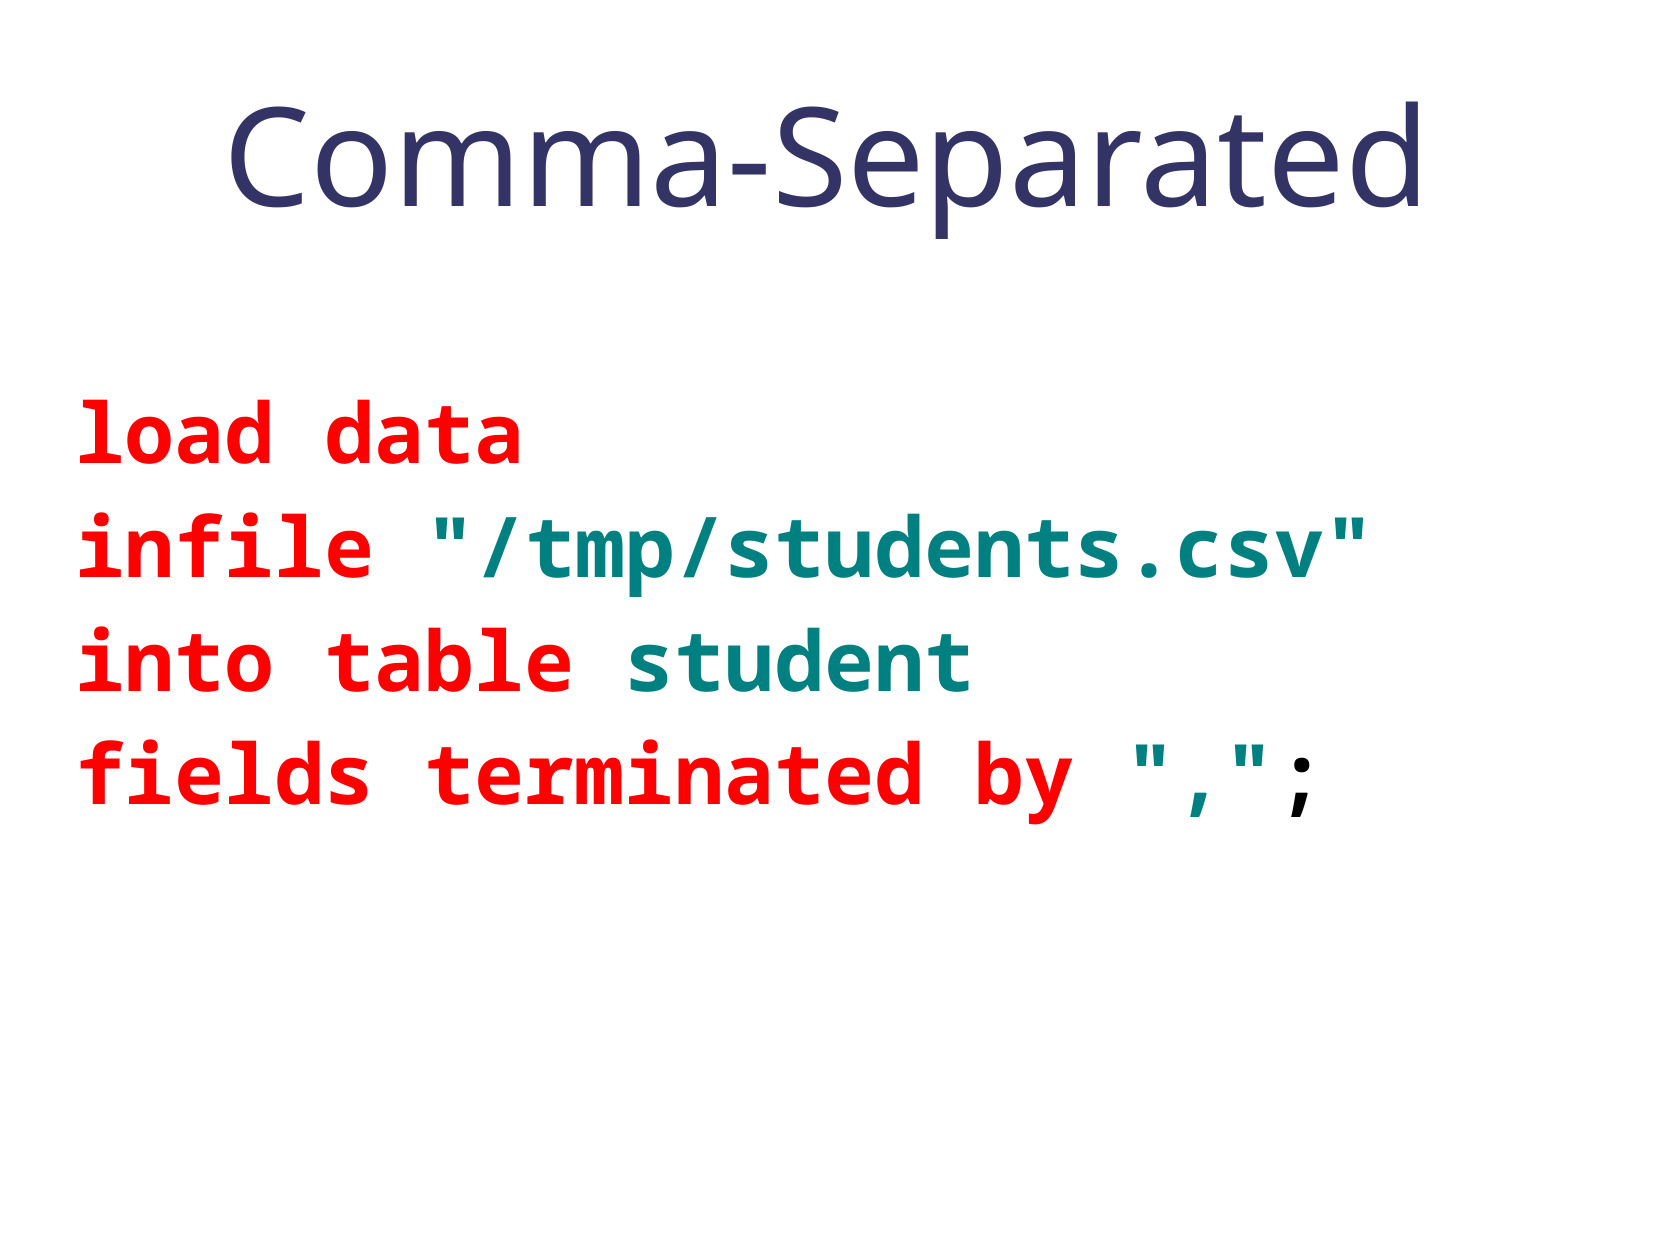

# Comma-Separated
load data
infile "/tmp/students.csv"
into table student
fields terminated by ",";